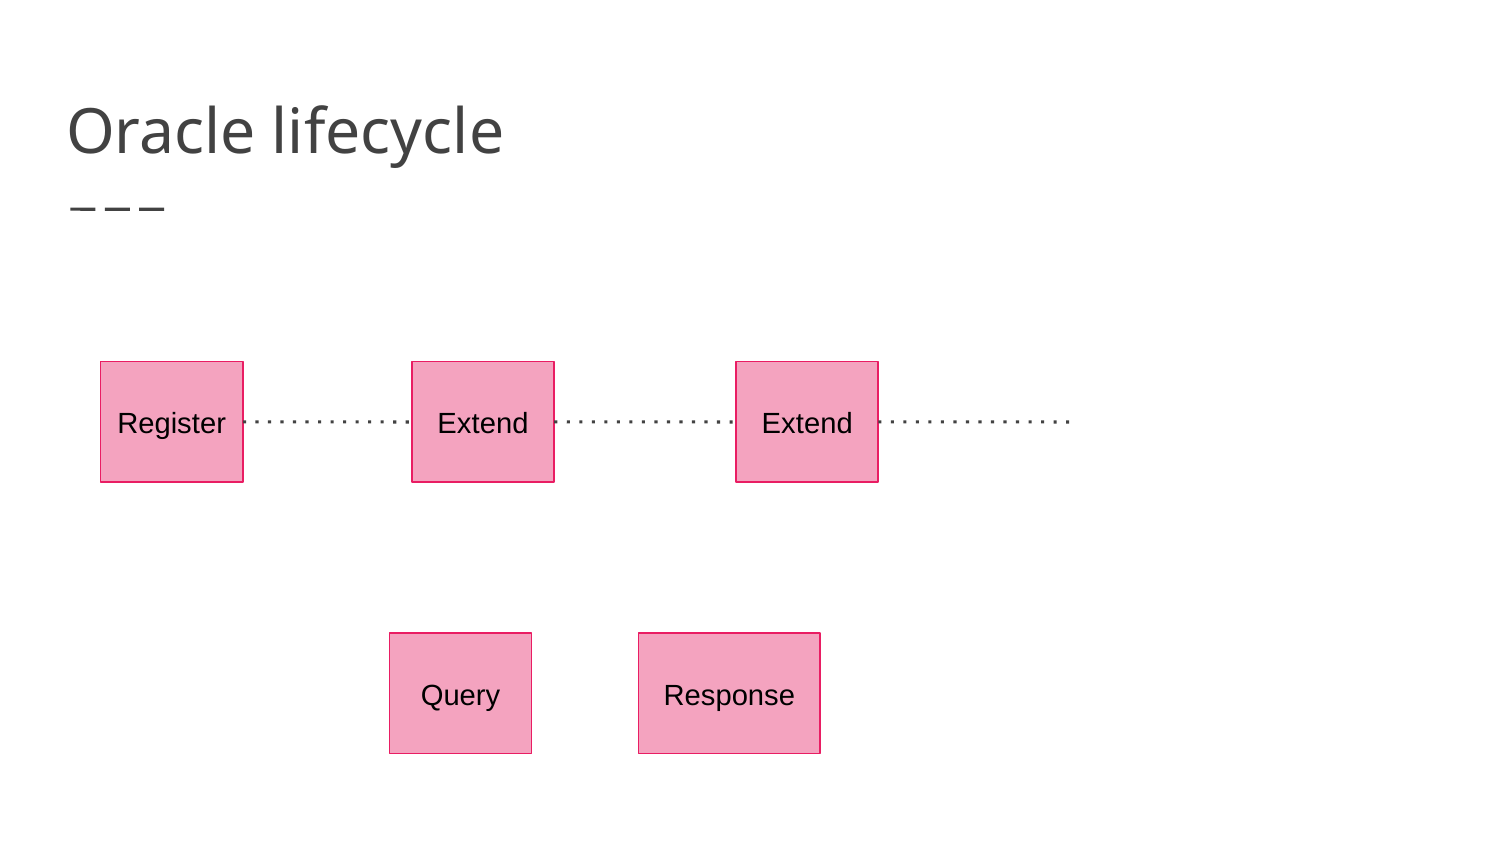

# Oracle lifecycle
Register
Extend
Extend
Query
Response